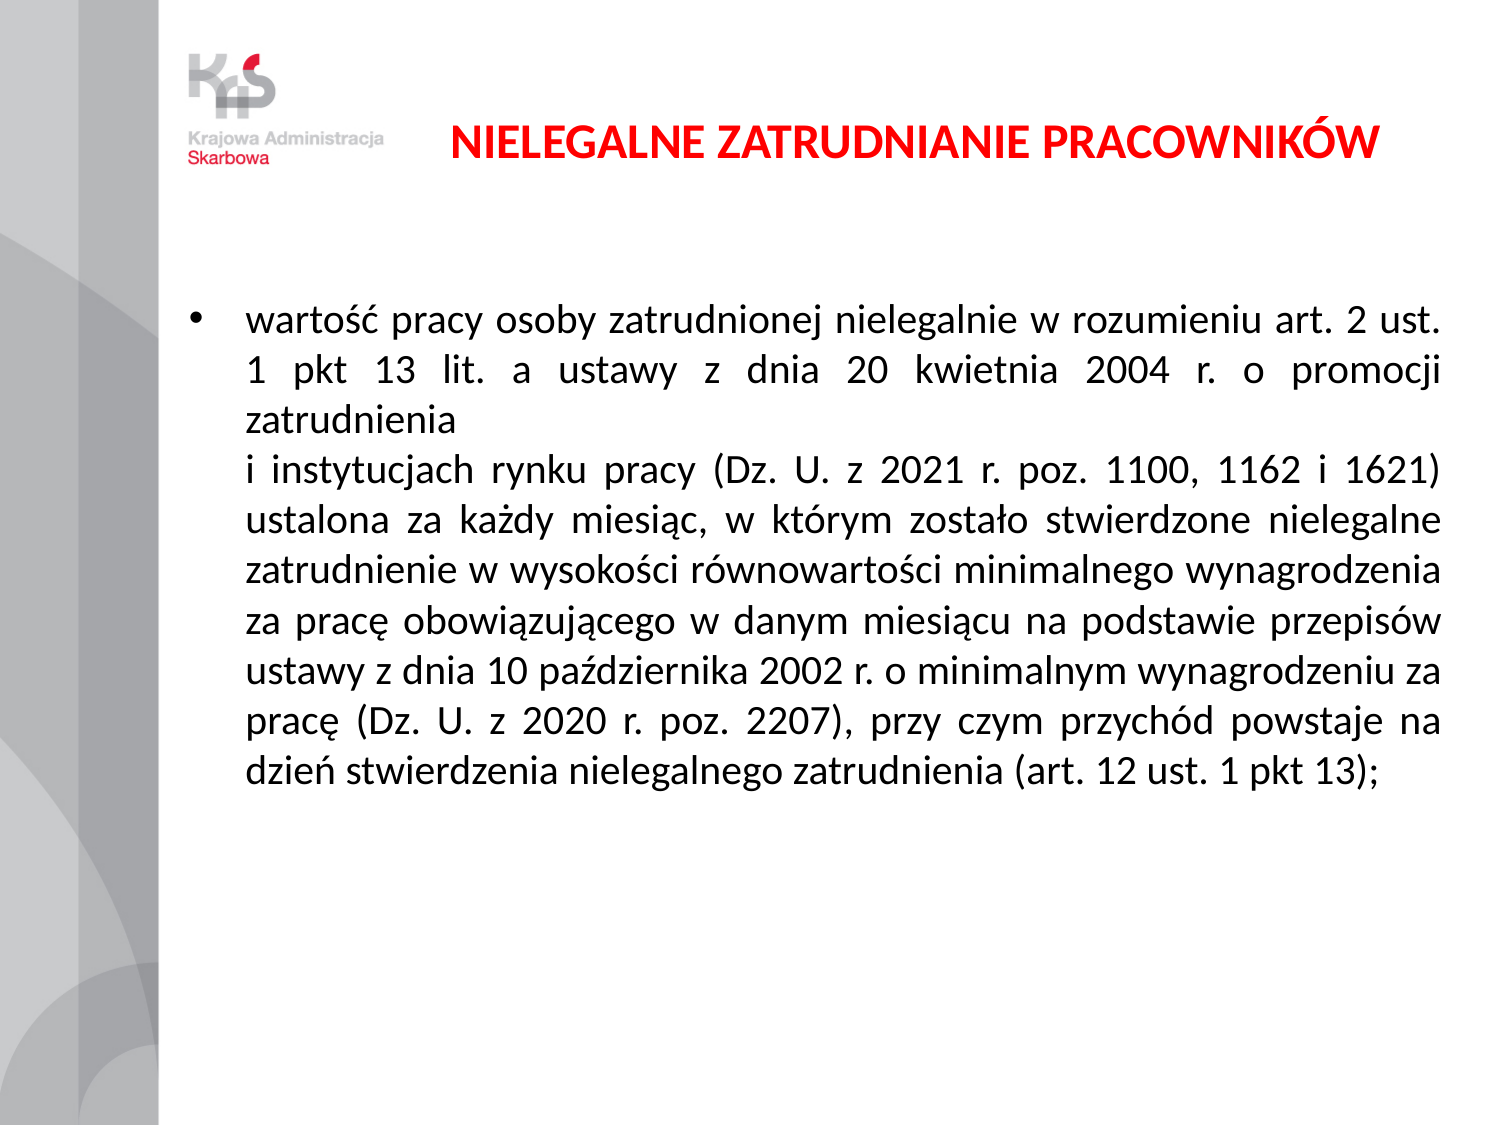

# NIELEGALNE ZATRUDNIANIE PRACOWNIKÓW
wartość pracy osoby zatrudnionej nielegalnie w rozumieniu art. 2 ust. 1 pkt 13 lit. a ustawy z dnia 20 kwietnia 2004 r. o promocji zatrudnienia
i instytucjach rynku pracy (Dz. U. z 2021 r. poz. 1100, 1162 i 1621) ustalona za każdy miesiąc, w którym zostało stwierdzone nielegalne zatrudnienie w wysokości równowartości minimalnego wynagrodzenia za pracę obowiązującego w danym miesiącu na podstawie przepisów ustawy z dnia 10 października 2002 r. o minimalnym wynagrodzeniu za pracę (Dz. U. z 2020 r. poz. 2207), przy czym przychód powstaje na dzień stwierdzenia nielegalnego zatrudnienia (art. 12 ust. 1 pkt 13);